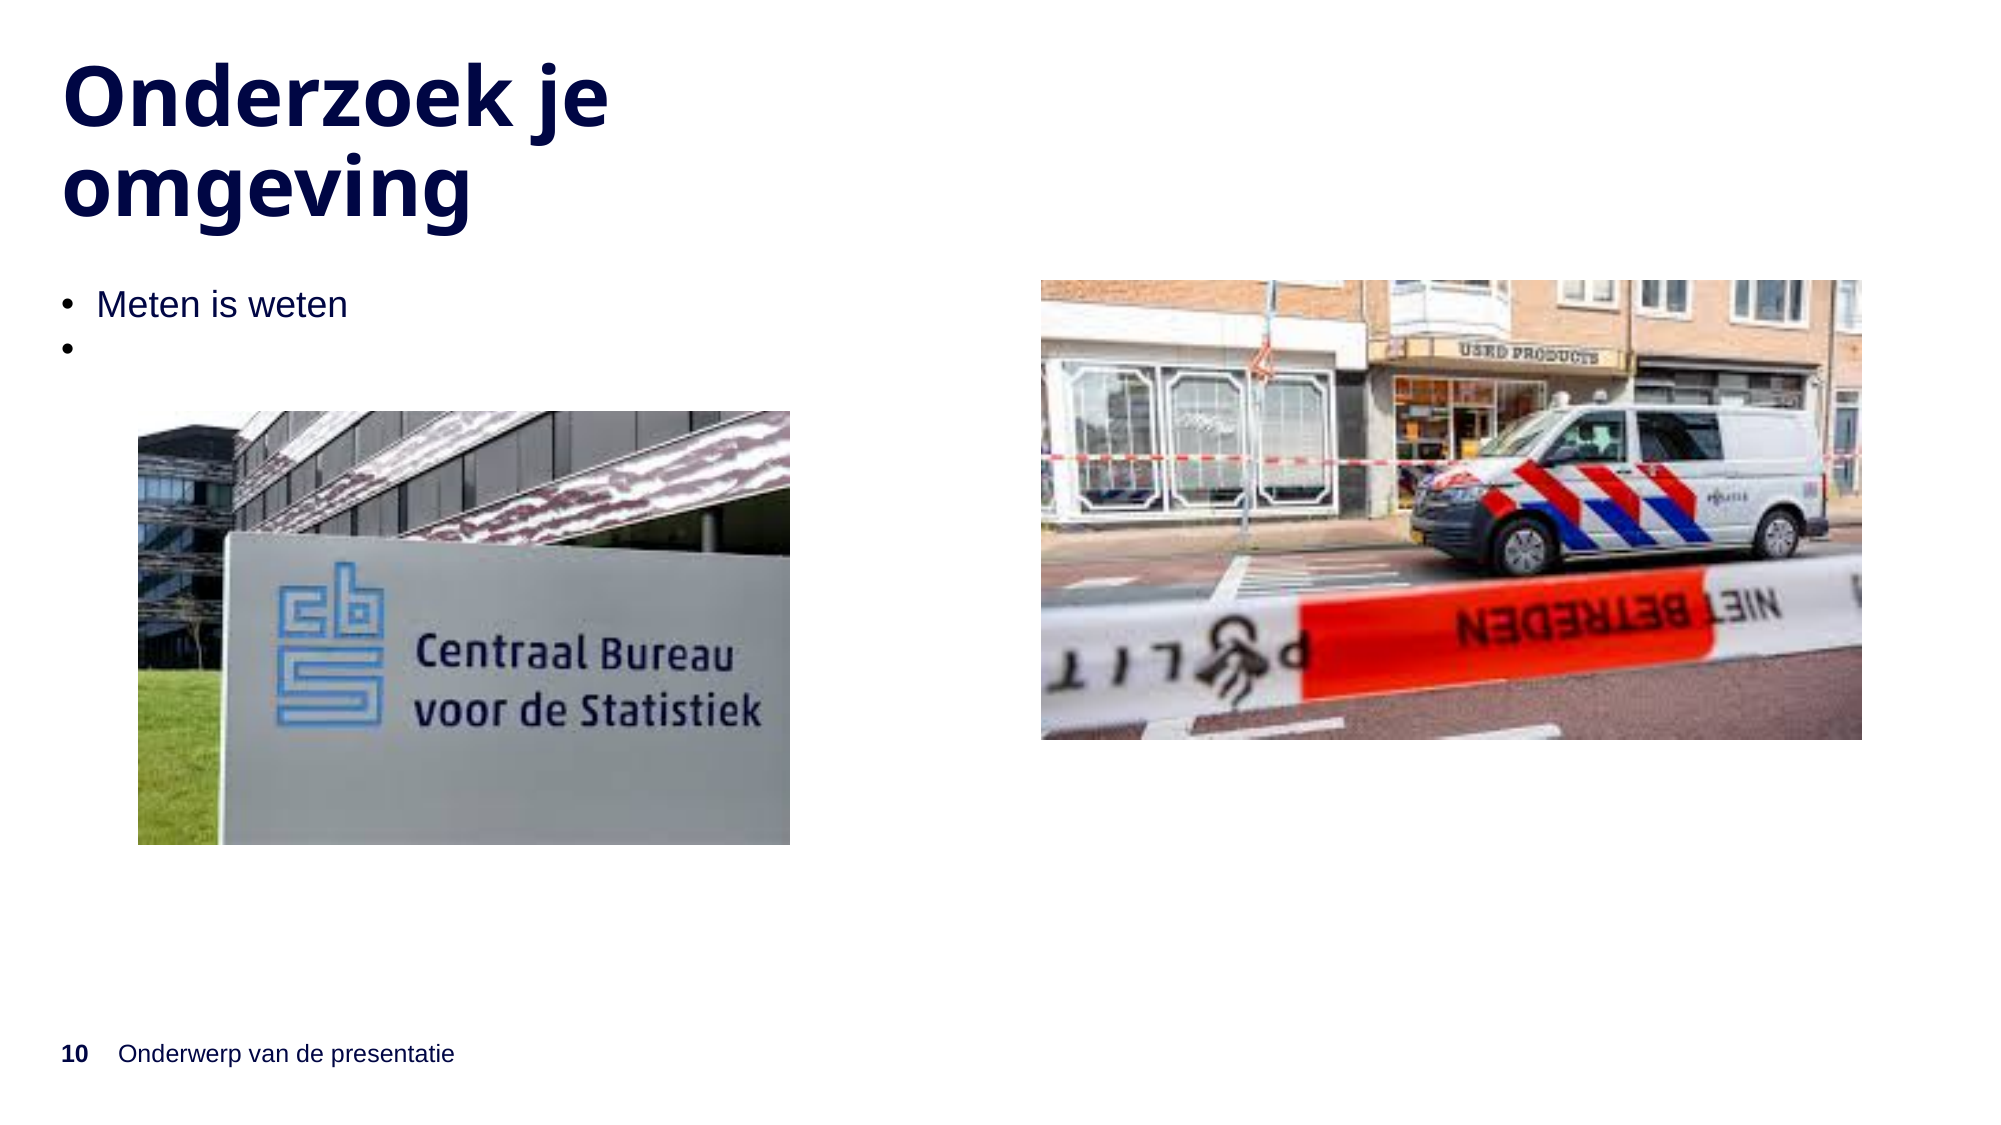

# Onderzoek je omgeving
Meten is weten
Onderwerp van de presentatie